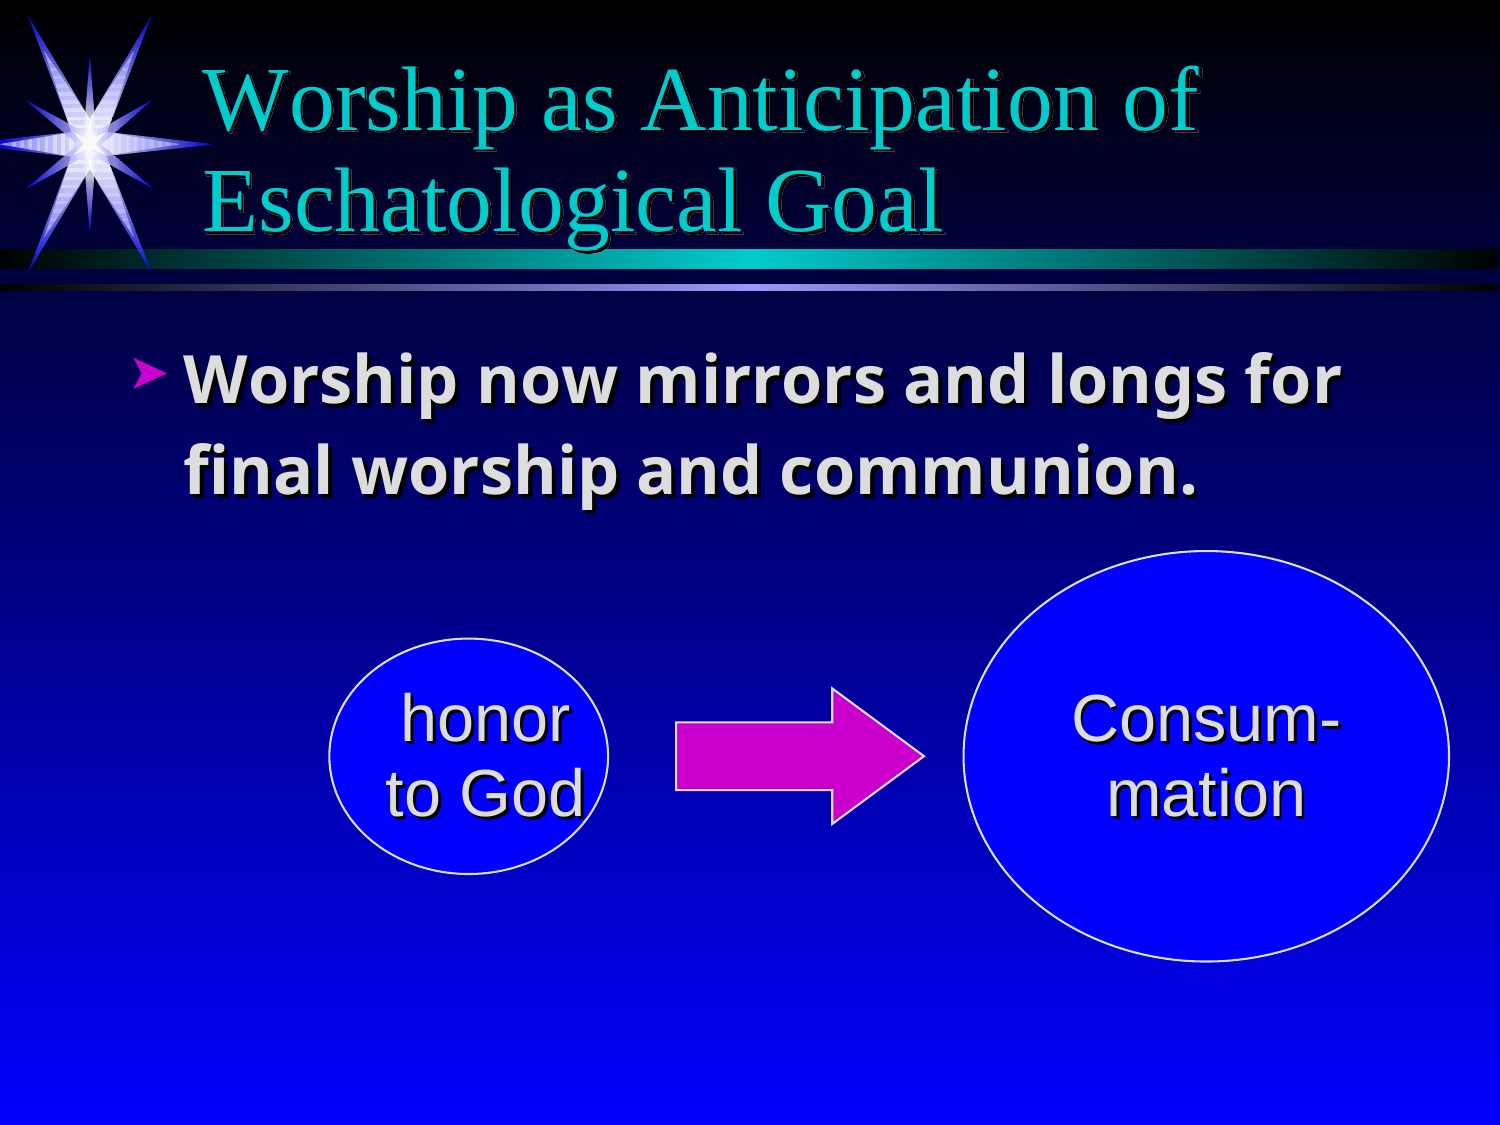

# Worship as Anticipation of Eschatological Goal
Worship now mirrors and longs for final worship and communion.
Consum-
mation
honor
to God